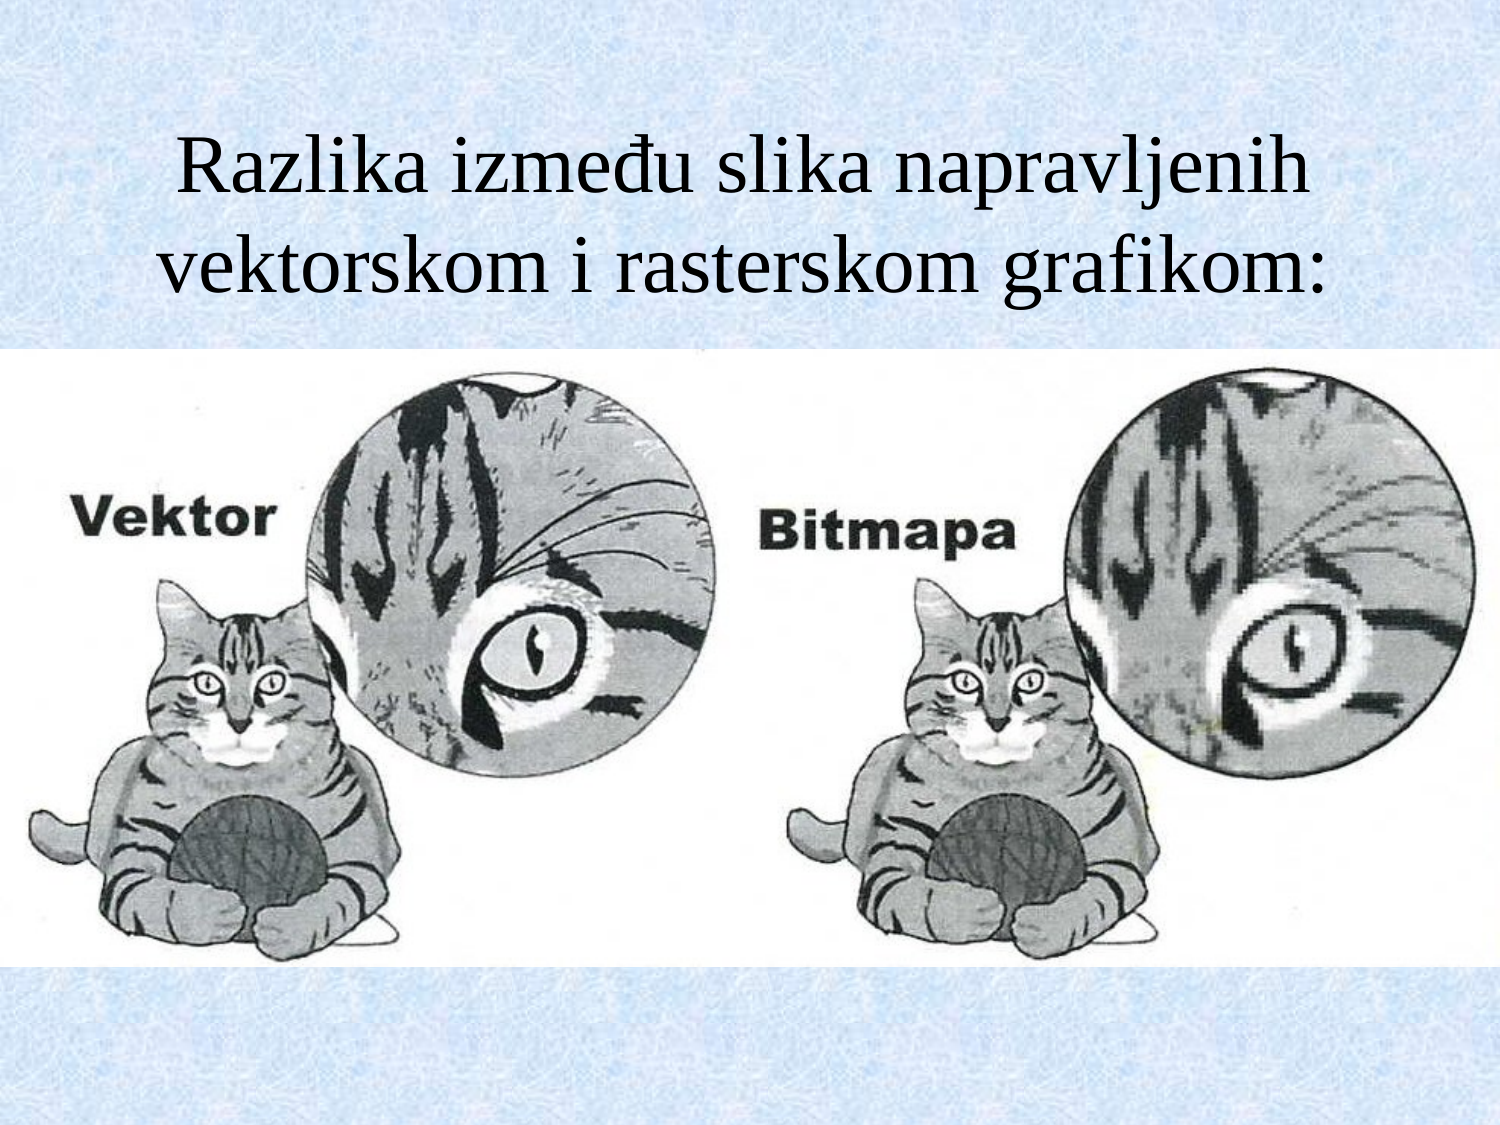

# Razlika između slika napravljenih vektorskom i rasterskom grafikom: